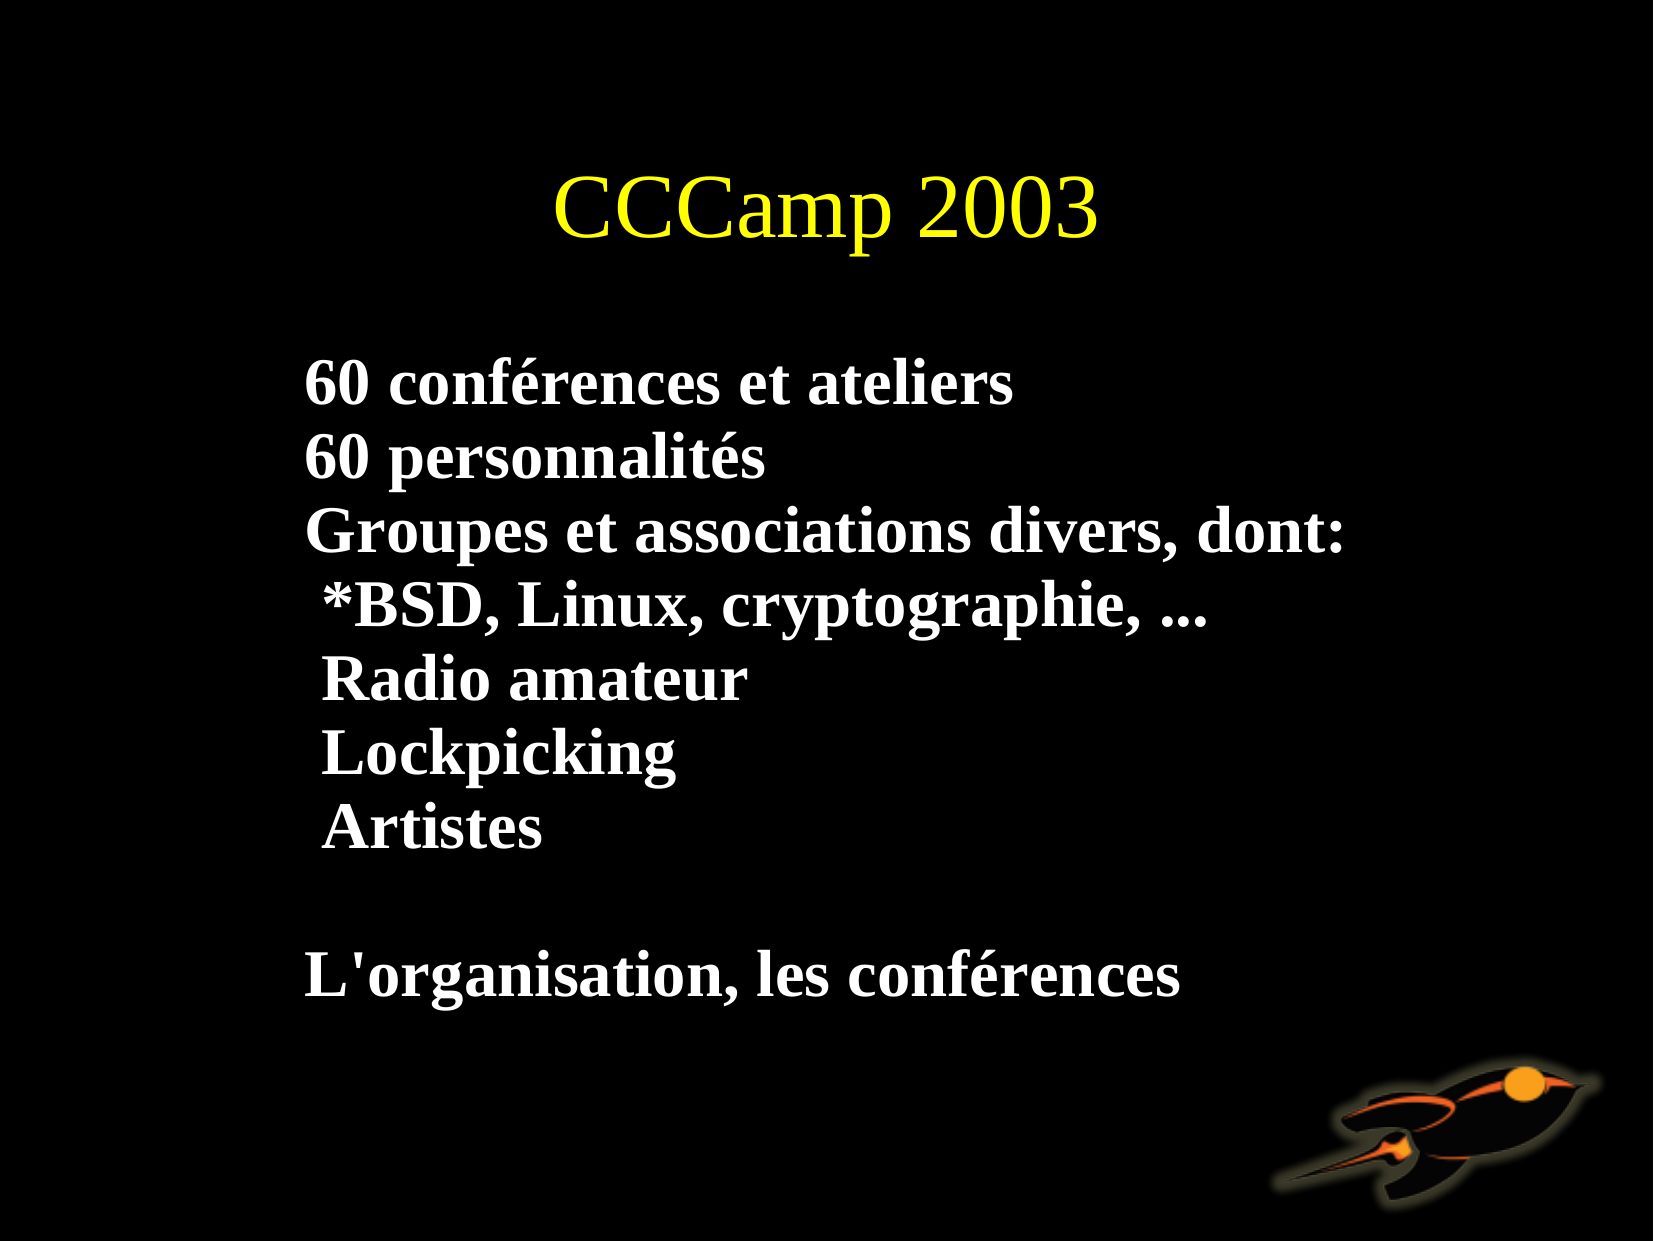

# CCCamp 2003
60 conférences et ateliers
60 personnalités
Groupes et associations divers, dont:
 *BSD, Linux, cryptographie, ...
 Radio amateur
 Lockpicking
 Artistes
L'organisation, les conférences